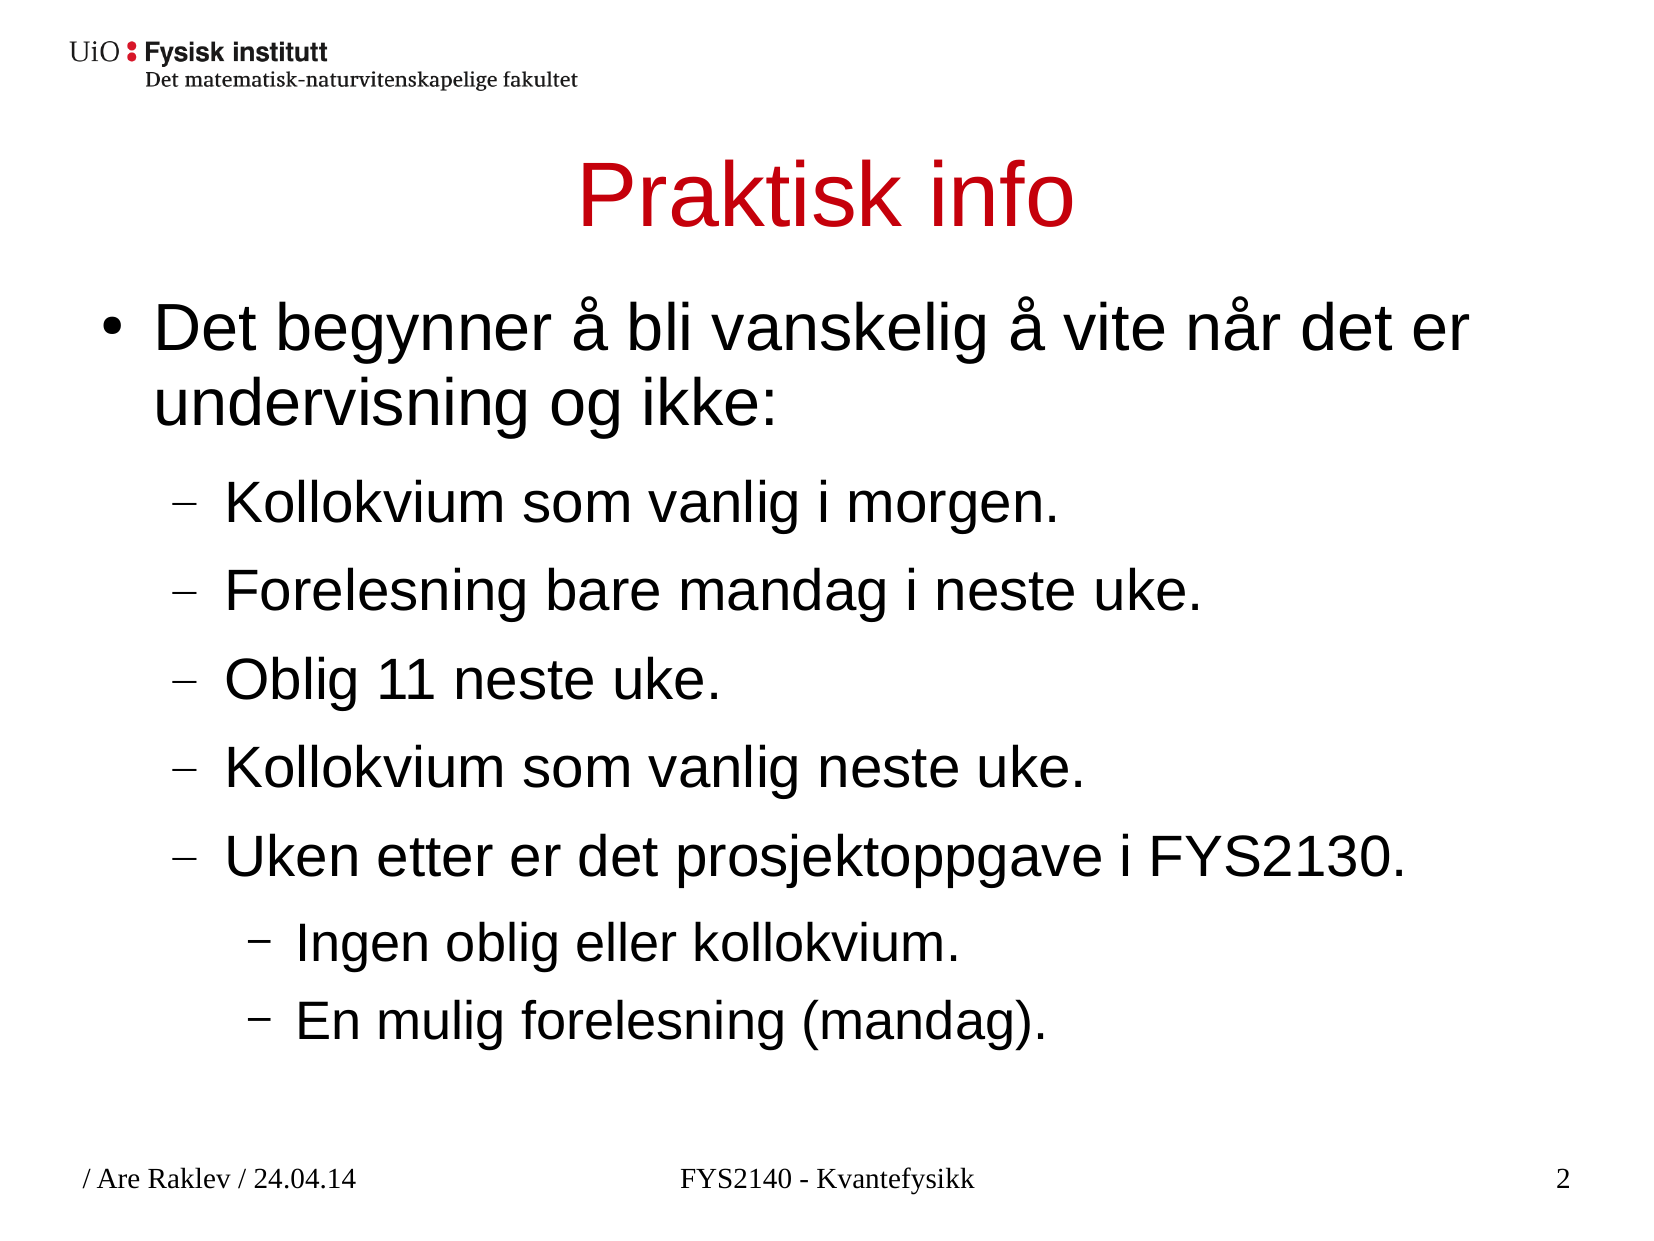

# Praktisk info
Det begynner å bli vanskelig å vite når det er undervisning og ikke:
Kollokvium som vanlig i morgen.
Forelesning bare mandag i neste uke.
Oblig 11 neste uke.
Kollokvium som vanlig neste uke.
Uken etter er det prosjektoppgave i FYS2130.
Ingen oblig eller kollokvium.
En mulig forelesning (mandag).
/ Are Raklev / 24.04.14
FYS2140 - Kvantefysikk
2